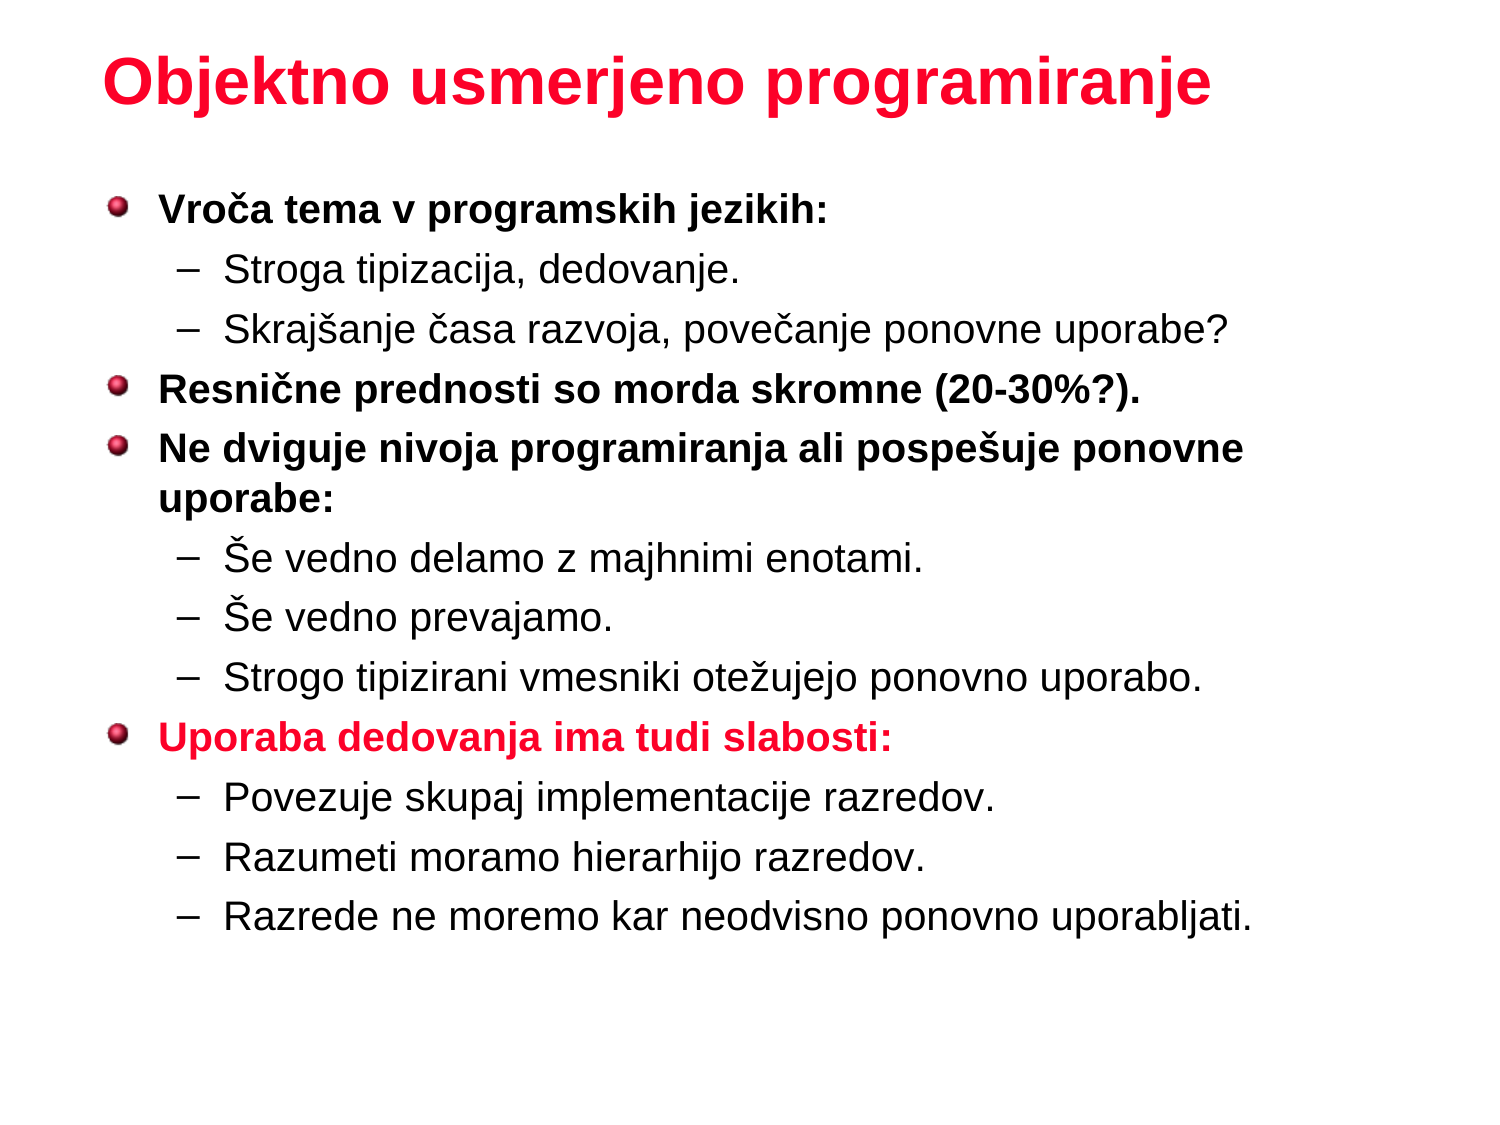

# Objektno usmerjeno programiranje
Vroča tema v programskih jezikih:
Stroga tipizacija, dedovanje.
Skrajšanje časa razvoja, povečanje ponovne uporabe?
Resnične prednosti so morda skromne (20-30%?).
Ne dviguje nivoja programiranja ali pospešuje ponovne uporabe:
Še vedno delamo z majhnimi enotami.
Še vedno prevajamo.
Strogo tipizirani vmesniki otežujejo ponovno uporabo.
Uporaba dedovanja ima tudi slabosti:
Povezuje skupaj implementacije razredov.
Razumeti moramo hierarhijo razredov.
Razrede ne moremo kar neodvisno ponovno uporabljati.